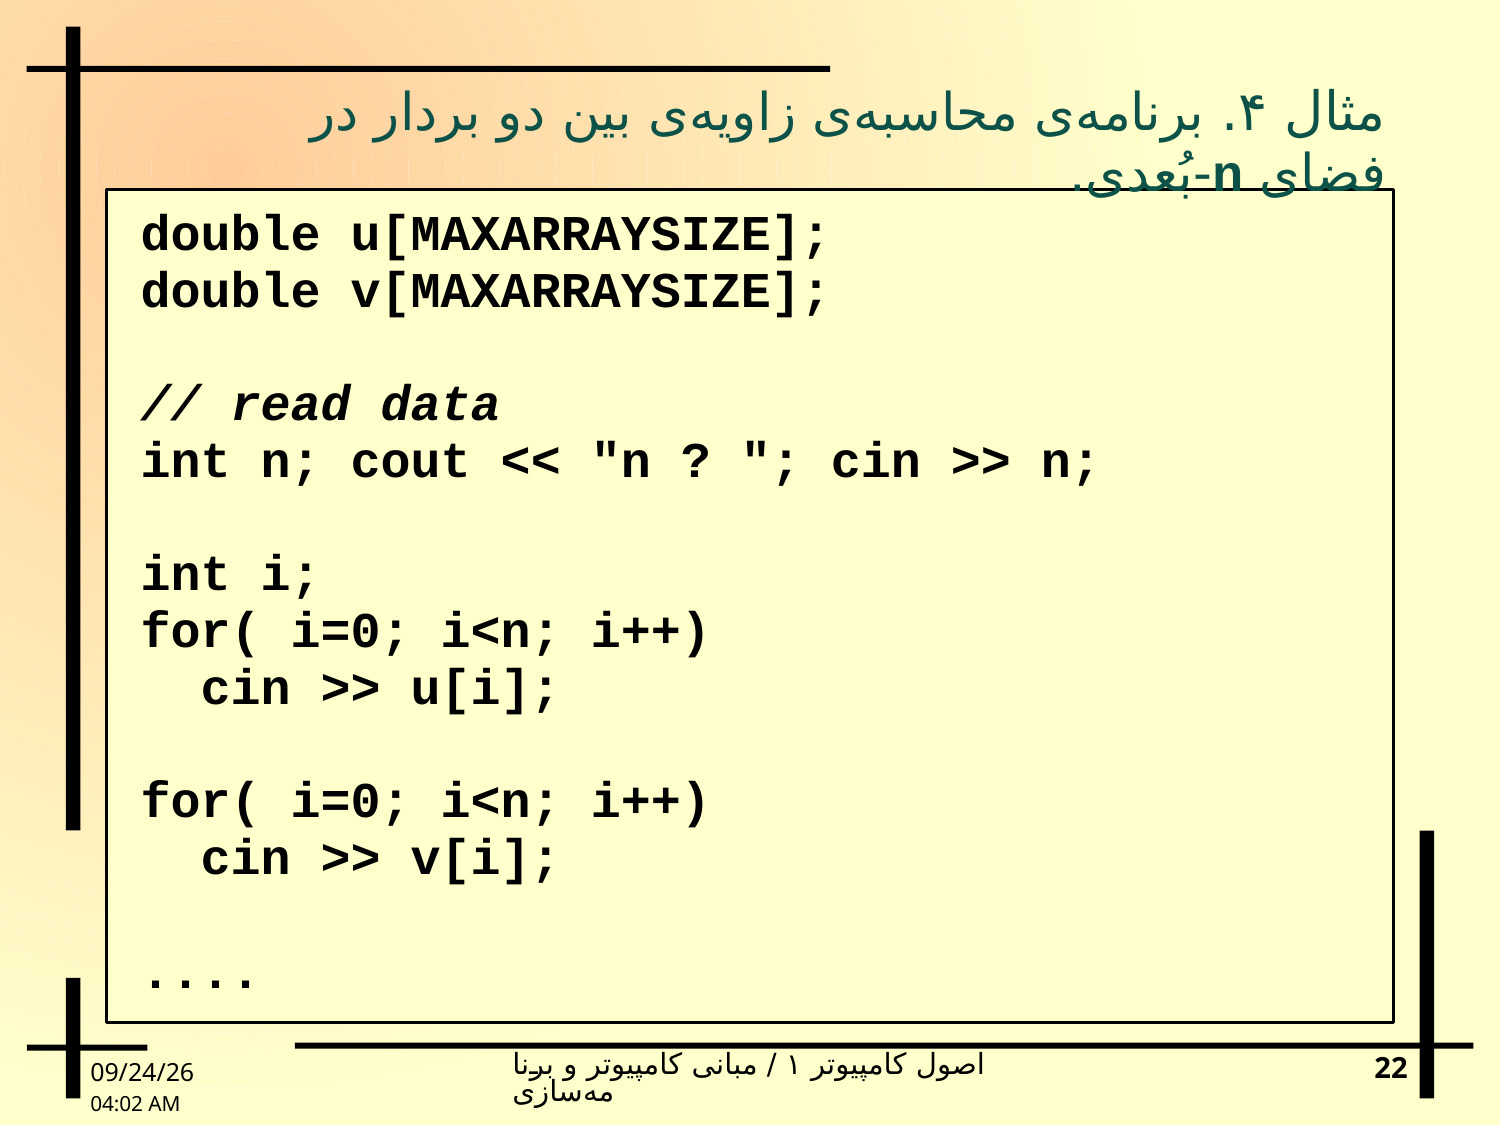

مثال ۴. برنامه‌‌ی محاسبه‌ی زاویه‌ی بین دو بردار در فضای n-بُعدی.
# double u[MAXARRAYSIZE];
double v[MAXARRAYSIZE];
// read data
int n; cout << "n ? "; cin >> n;
int i;
for( i=0; i<n; i++)
 cin >> u[i];
for( i=0; i<n; i++)
 cin >> v[i];
....
اصول کامپیوتر ۱ / مبانی کامپیوتر و برنامه‌سازی
22